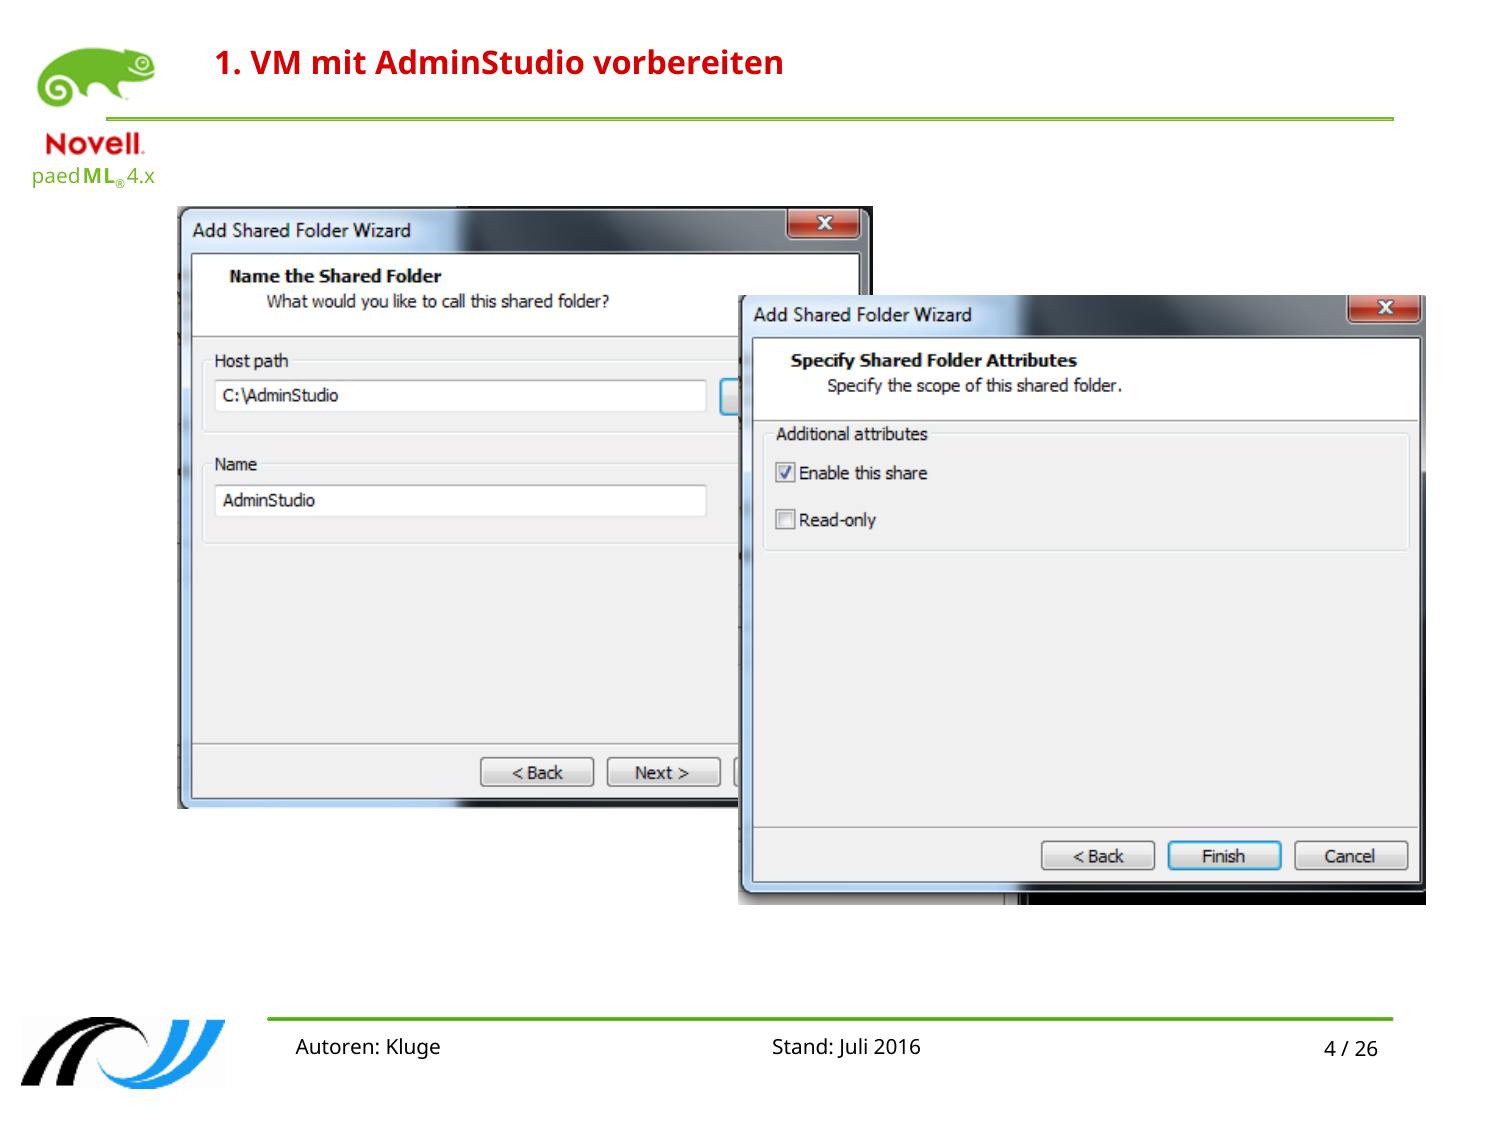

# 1. VM mit AdminStudio vorbereiten
Autoren: Kluge
Juli 2016
4